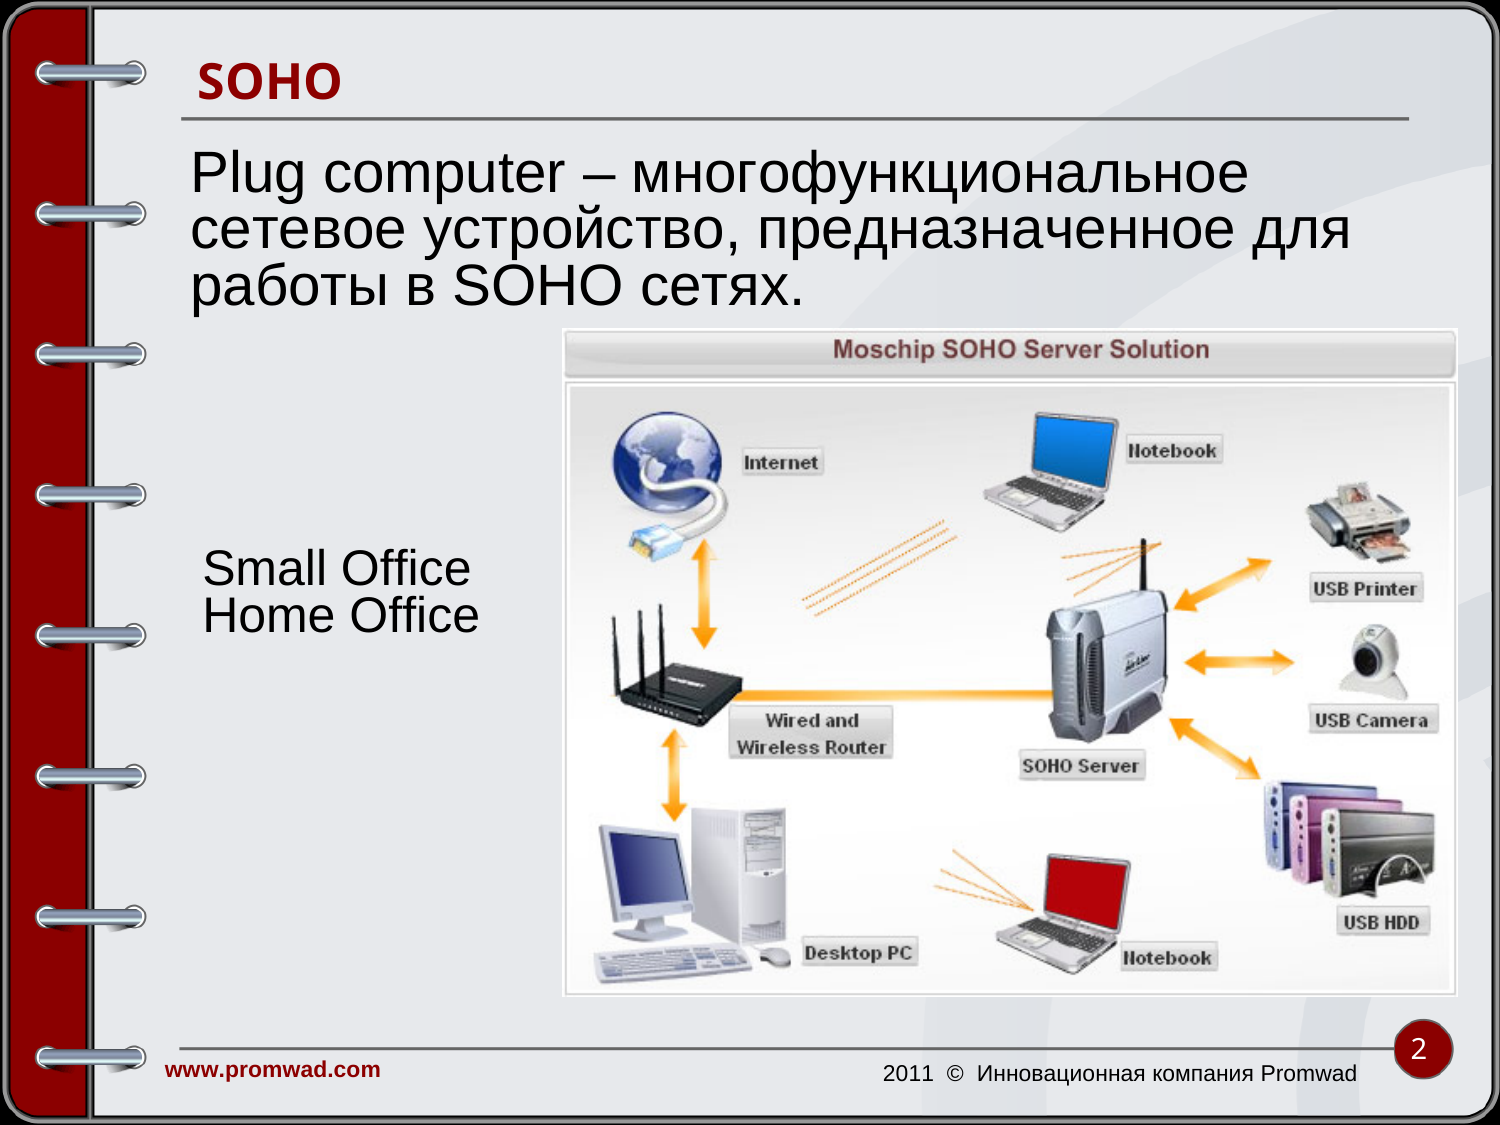

SOHO
Plug computer – многофункциональное сетевое устройство, предназначенное для работы в SOHO сетях.
Small Office Home Office
www.promwad.com
2011 © Инновационная компания Promwad